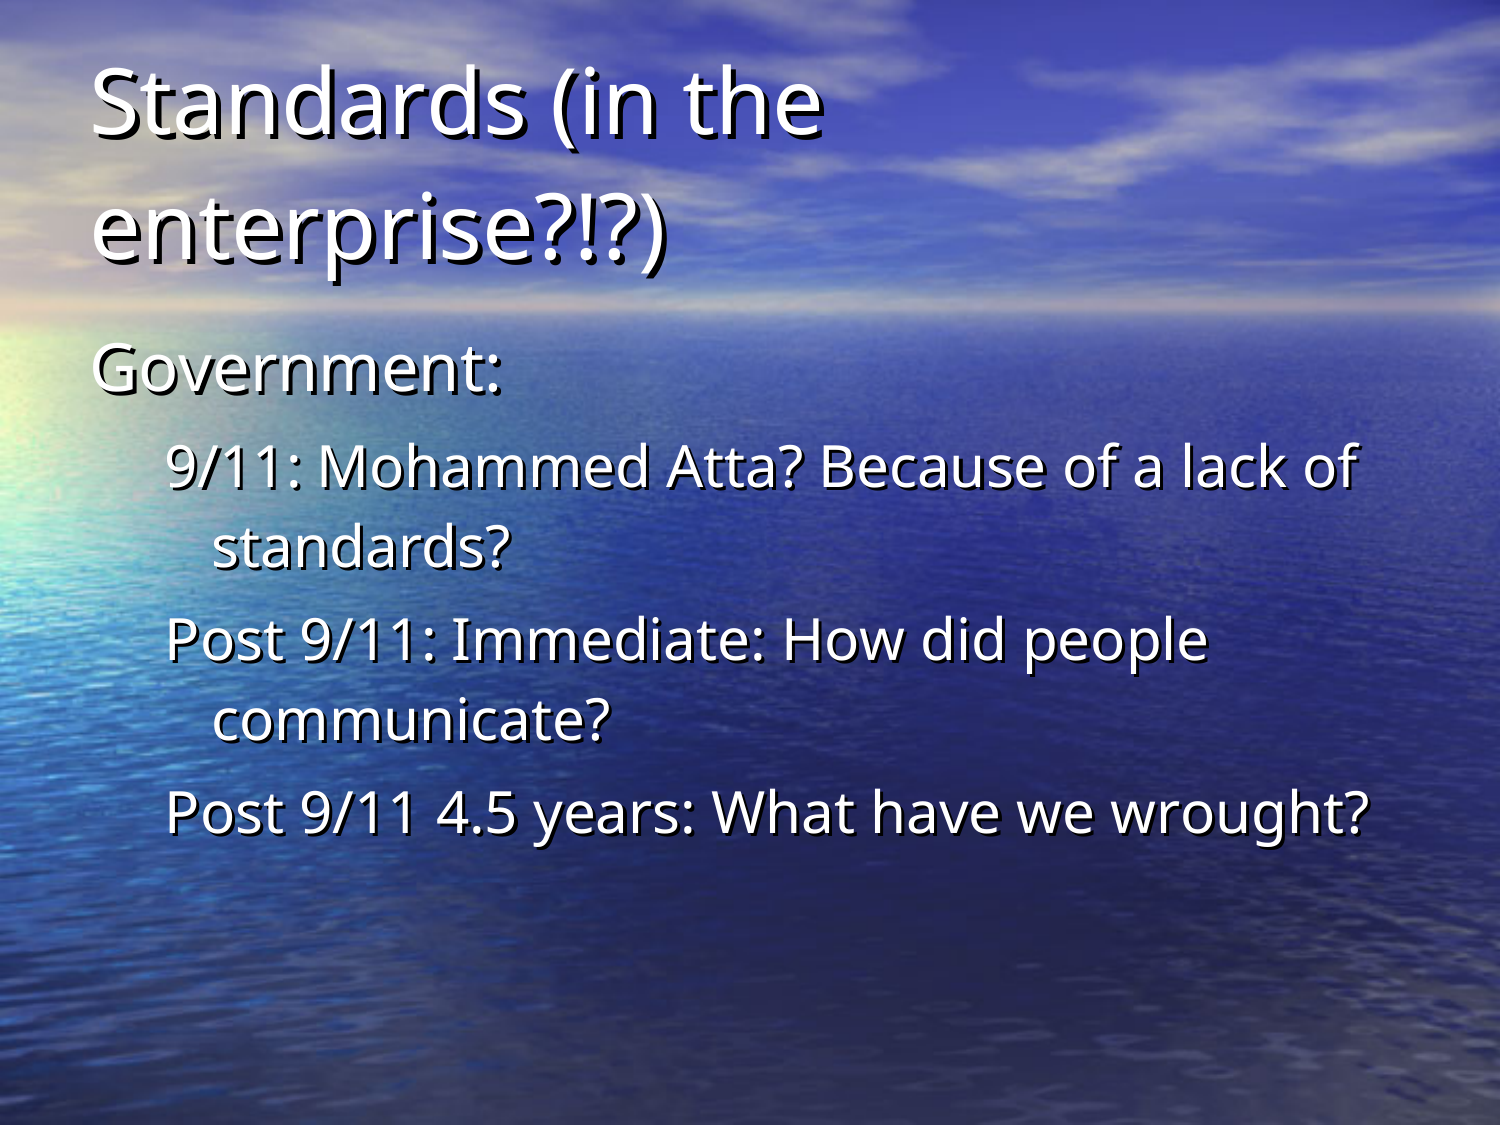

# Standards (in the enterprise?!?)
Government:
9/11: Mohammed Atta? Because of a lack of standards?
Post 9/11: Immediate: How did people communicate?
Post 9/11 4.5 years: What have we wrought?